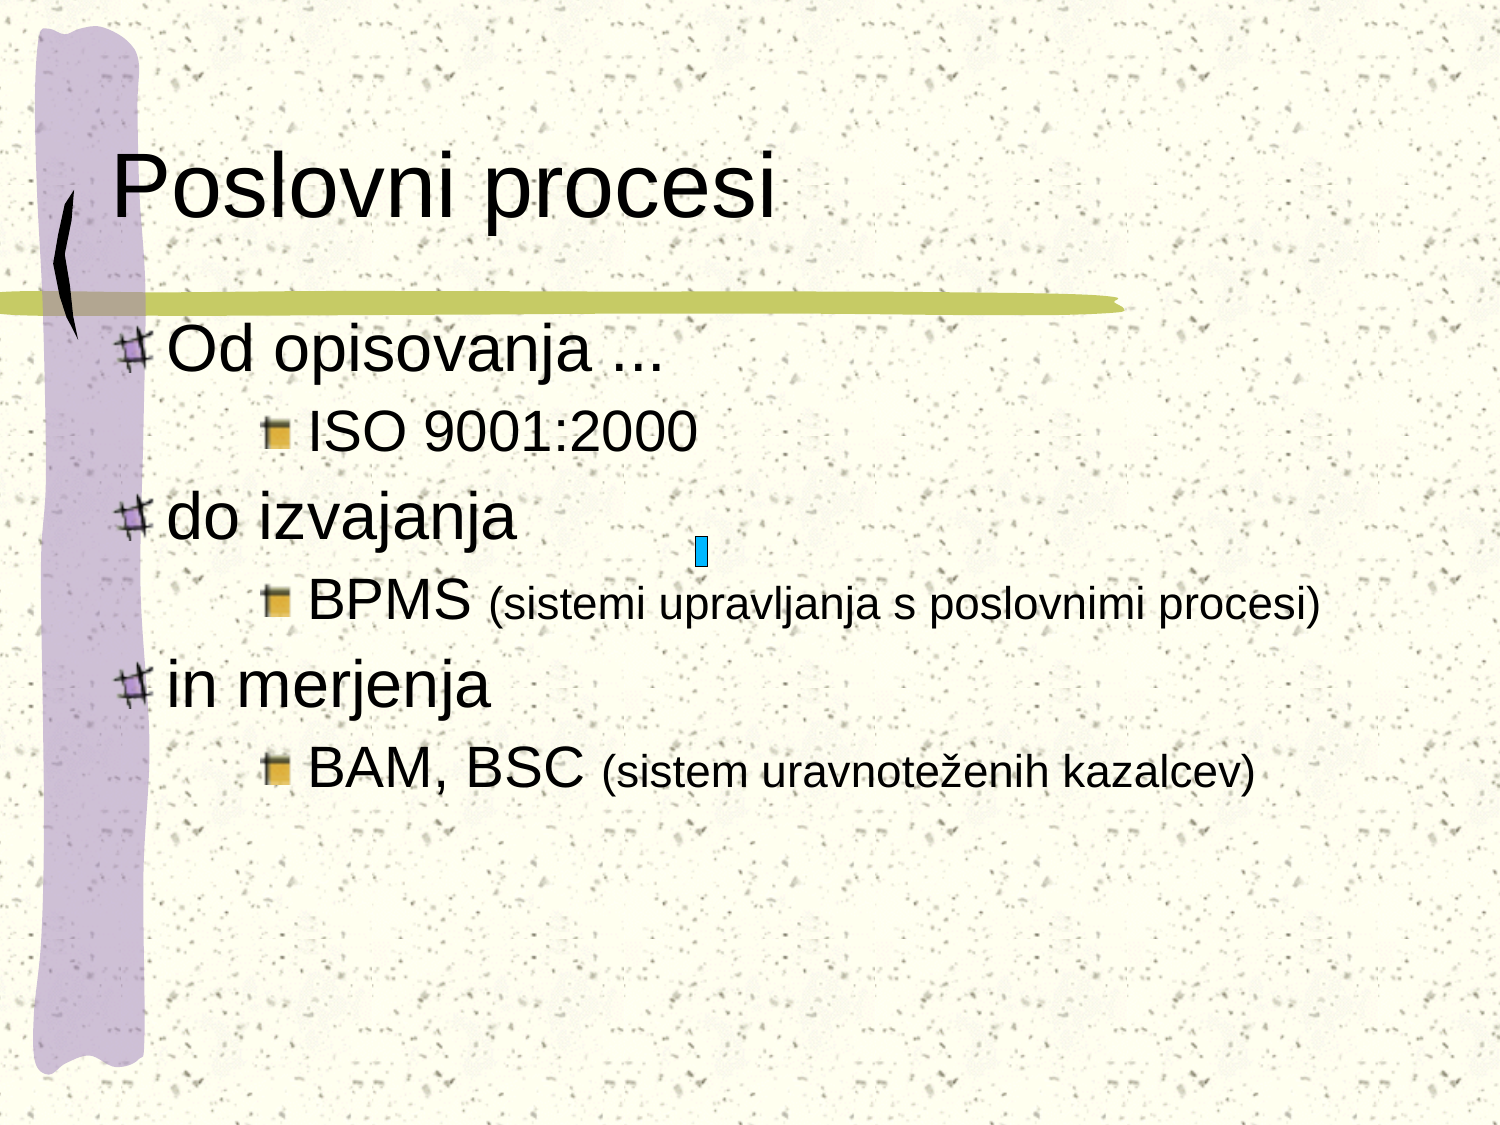

# Poslovni procesi
Od opisovanja ...
ISO 9001:2000
do izvajanja
BPMS (sistemi upravljanja s poslovnimi procesi)
in merjenja
BAM, BSC (sistem uravnoteženih kazalcev)